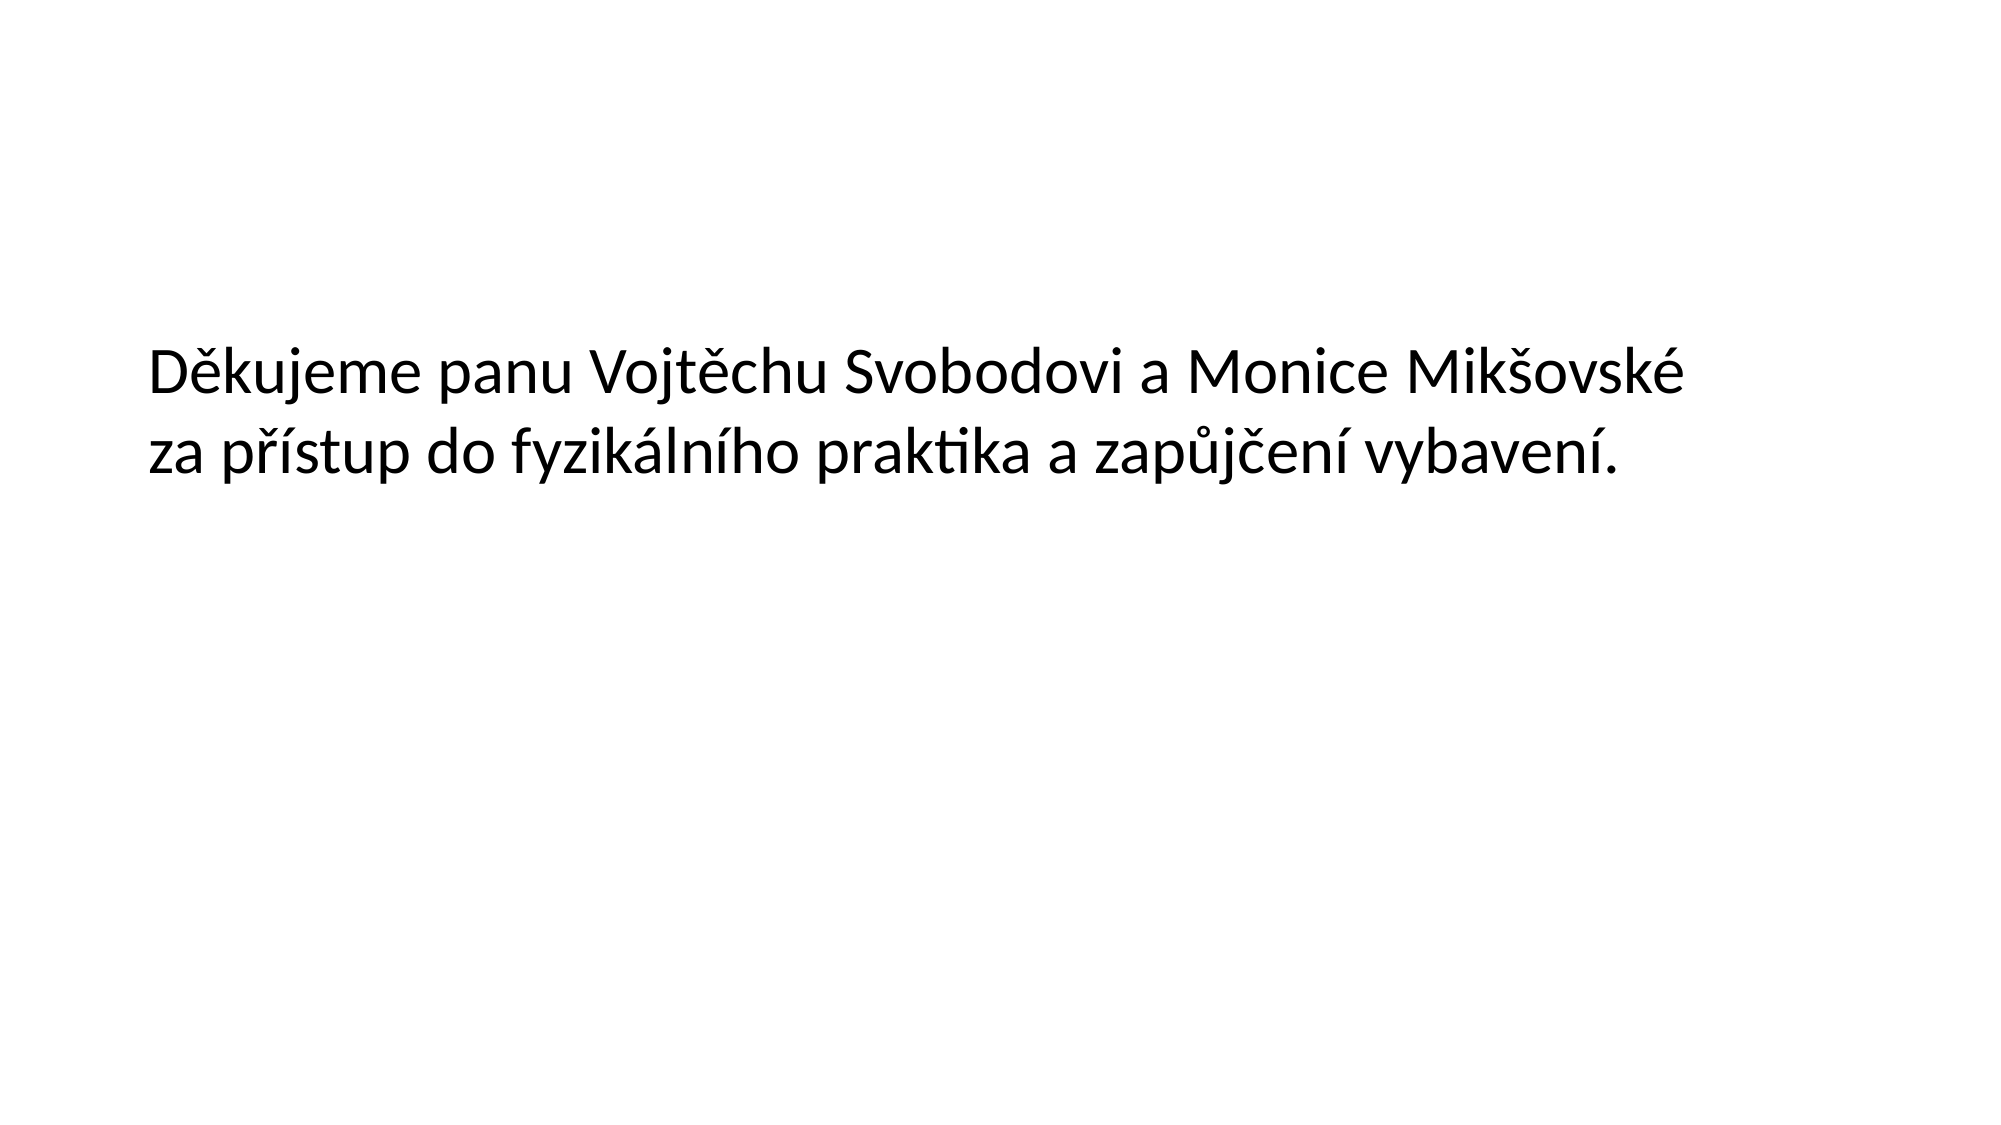

Děkujeme panu Vojtěchu Svobodovi a Monice Mikšovské za přístup do fyzikálního praktika a zapůjčení vybavení.